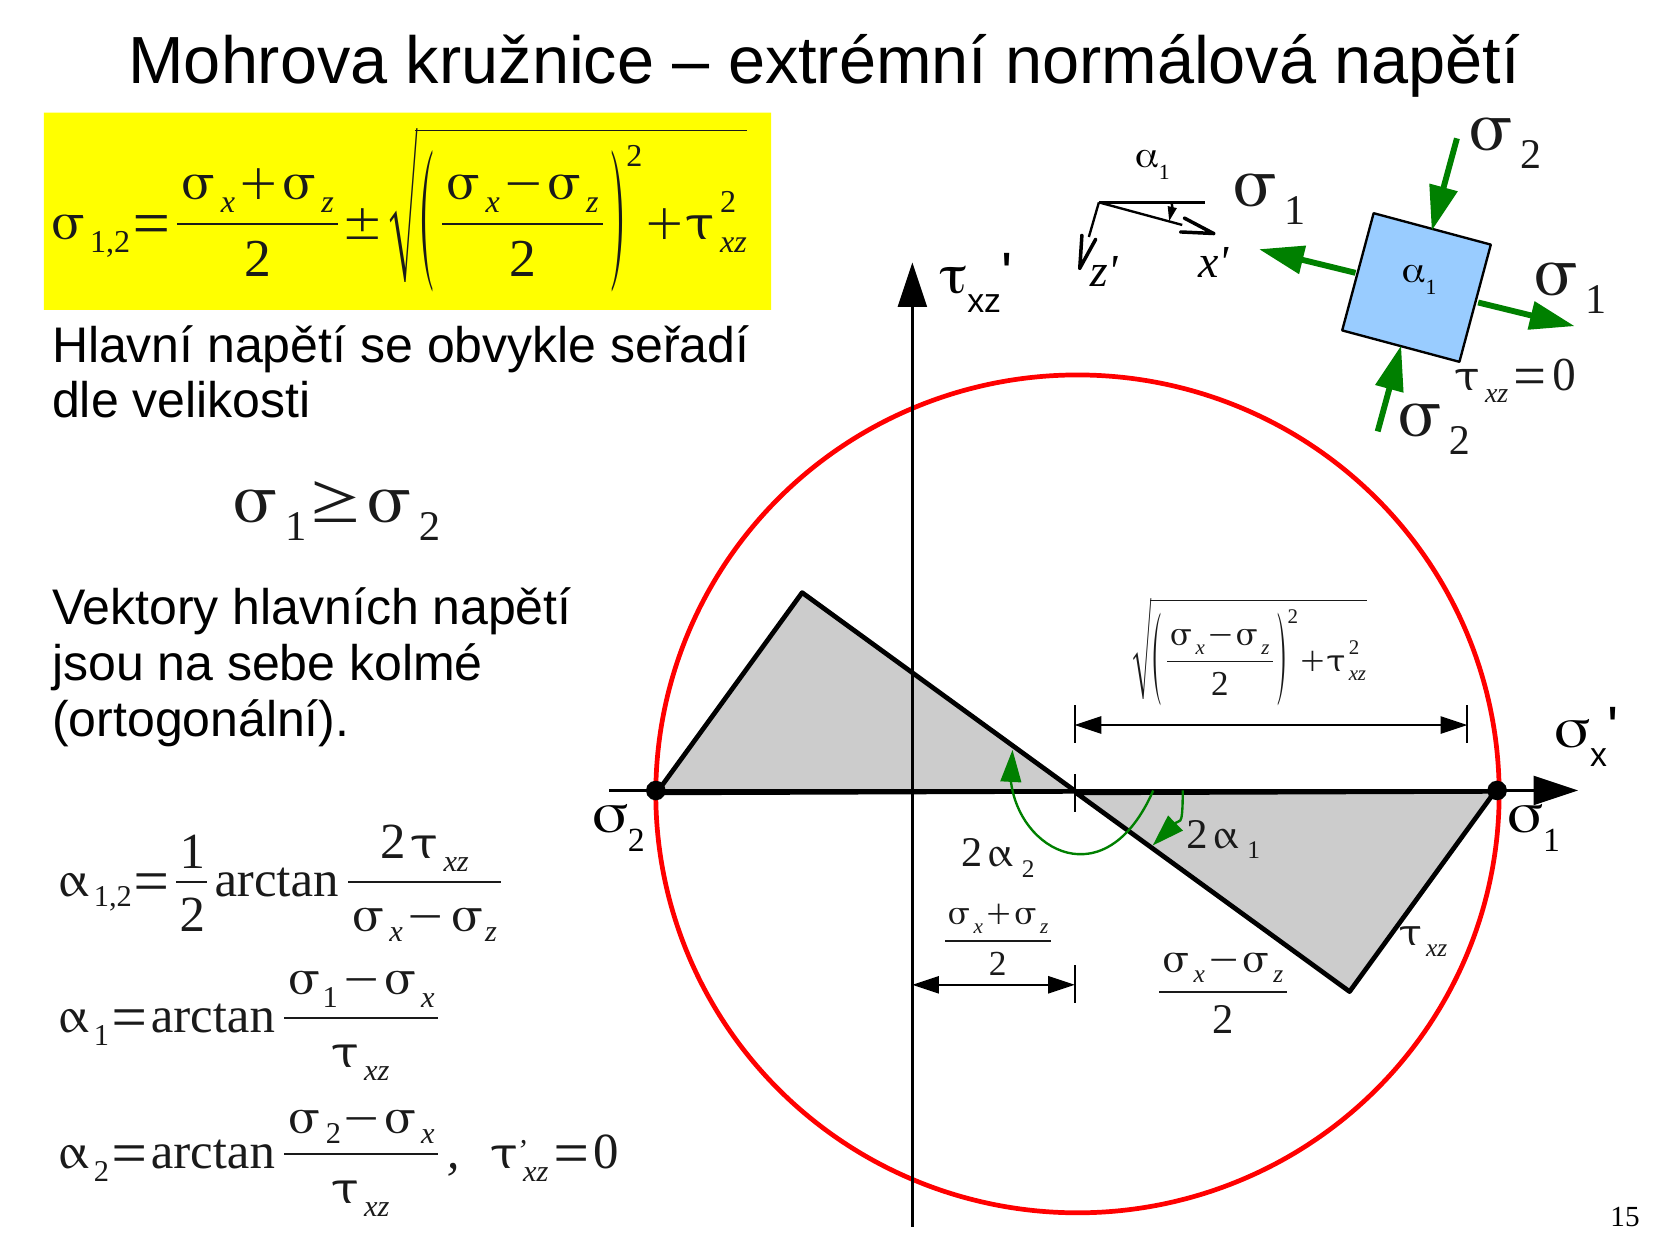

# Mohrova kružnice – extrémní normálová napětí
a1
x'
txz'
z'
a1
Hlavní napětí se obvykle seřadí dle velikosti
Vektory hlavních napětí jsou na sebe kolmé (ortogonální).
sx'
s1
s2
15